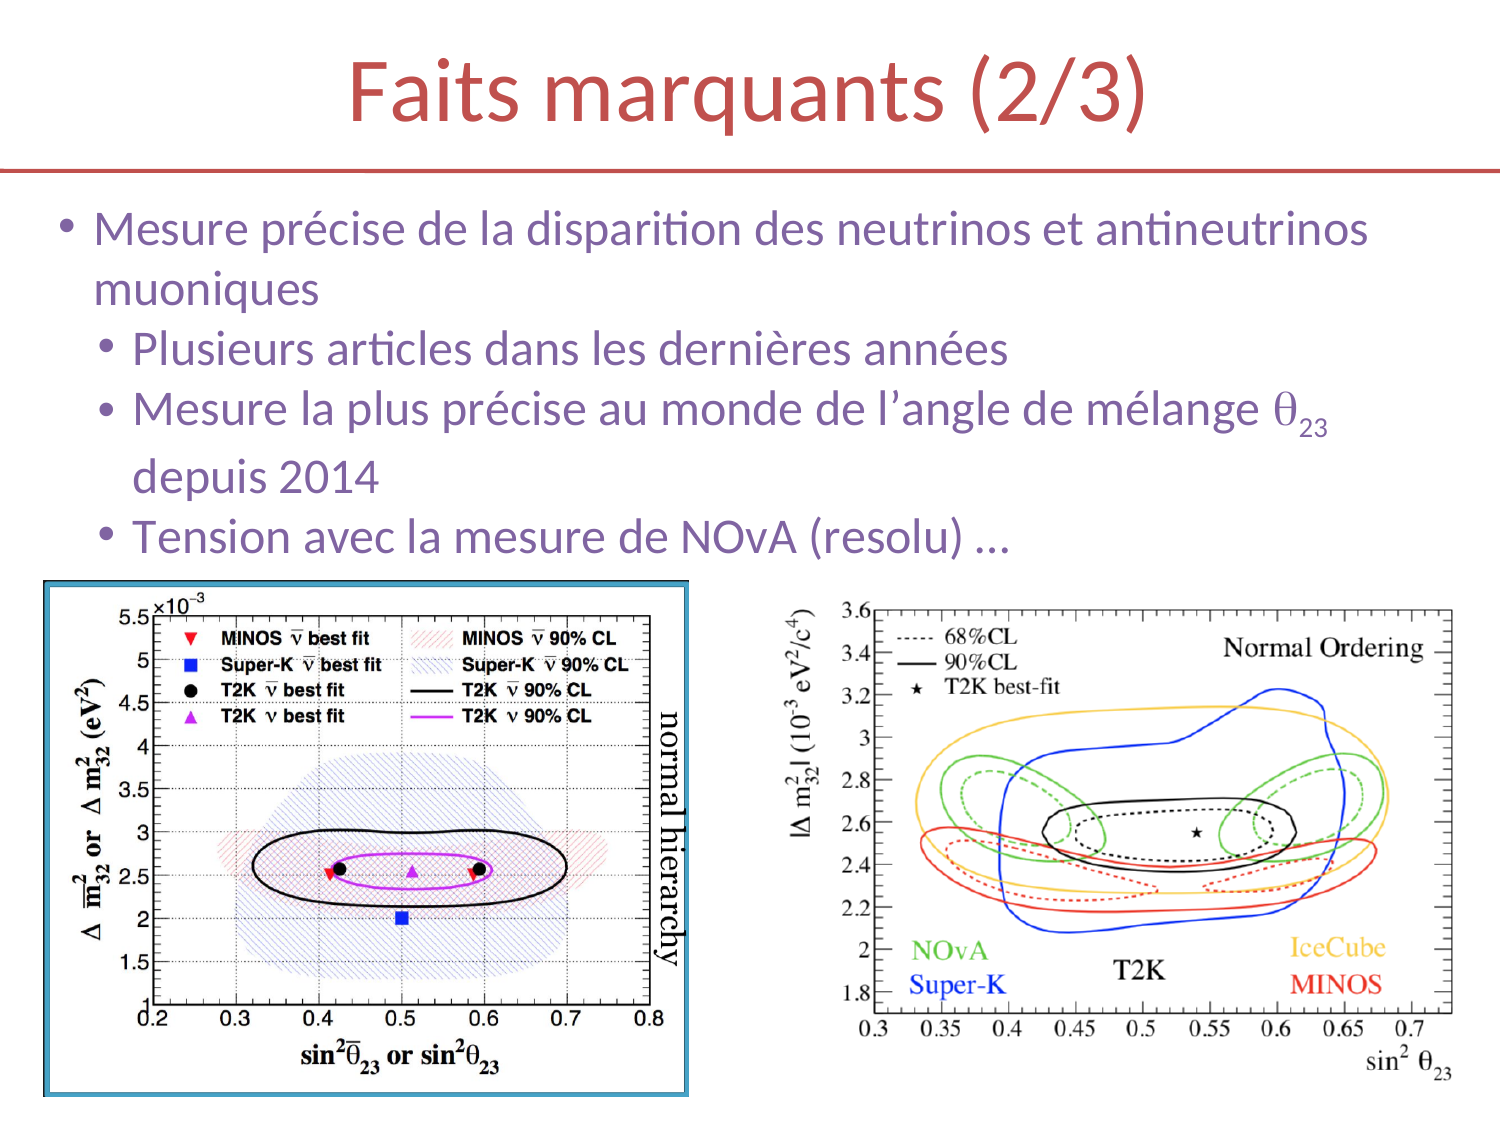

Faits marquants (2/3)
Mesure précise de la disparition des neutrinos et antineutrinos muoniques
Plusieurs articles dans les dernières années
Mesure la plus précise au monde de l’angle de mélange q23 depuis 2014
Tension avec la mesure de NOvA (resolu) …